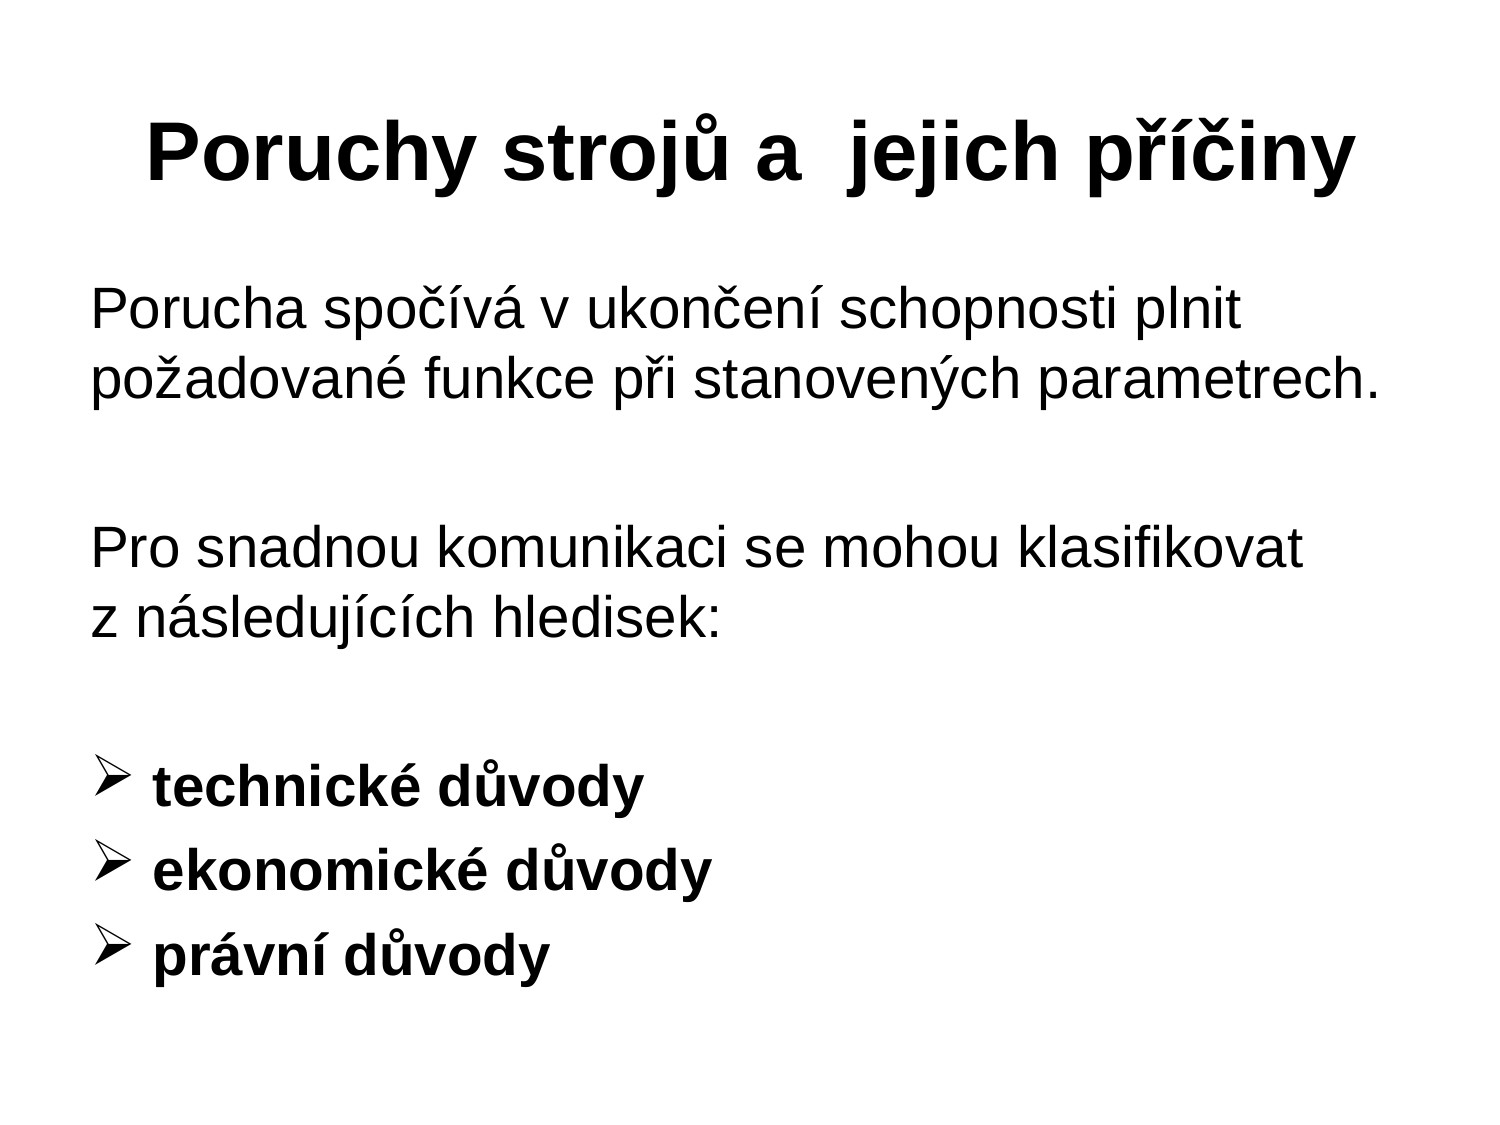

# Poruchy strojů a jejich příčiny
Porucha spočívá v ukončení schopnosti plnit požadované funkce při stanovených parametrech.
Pro snadnou komunikaci se mohou klasifikovat
z následujících hledisek:
 technické důvody
 ekonomické důvody
 právní důvody